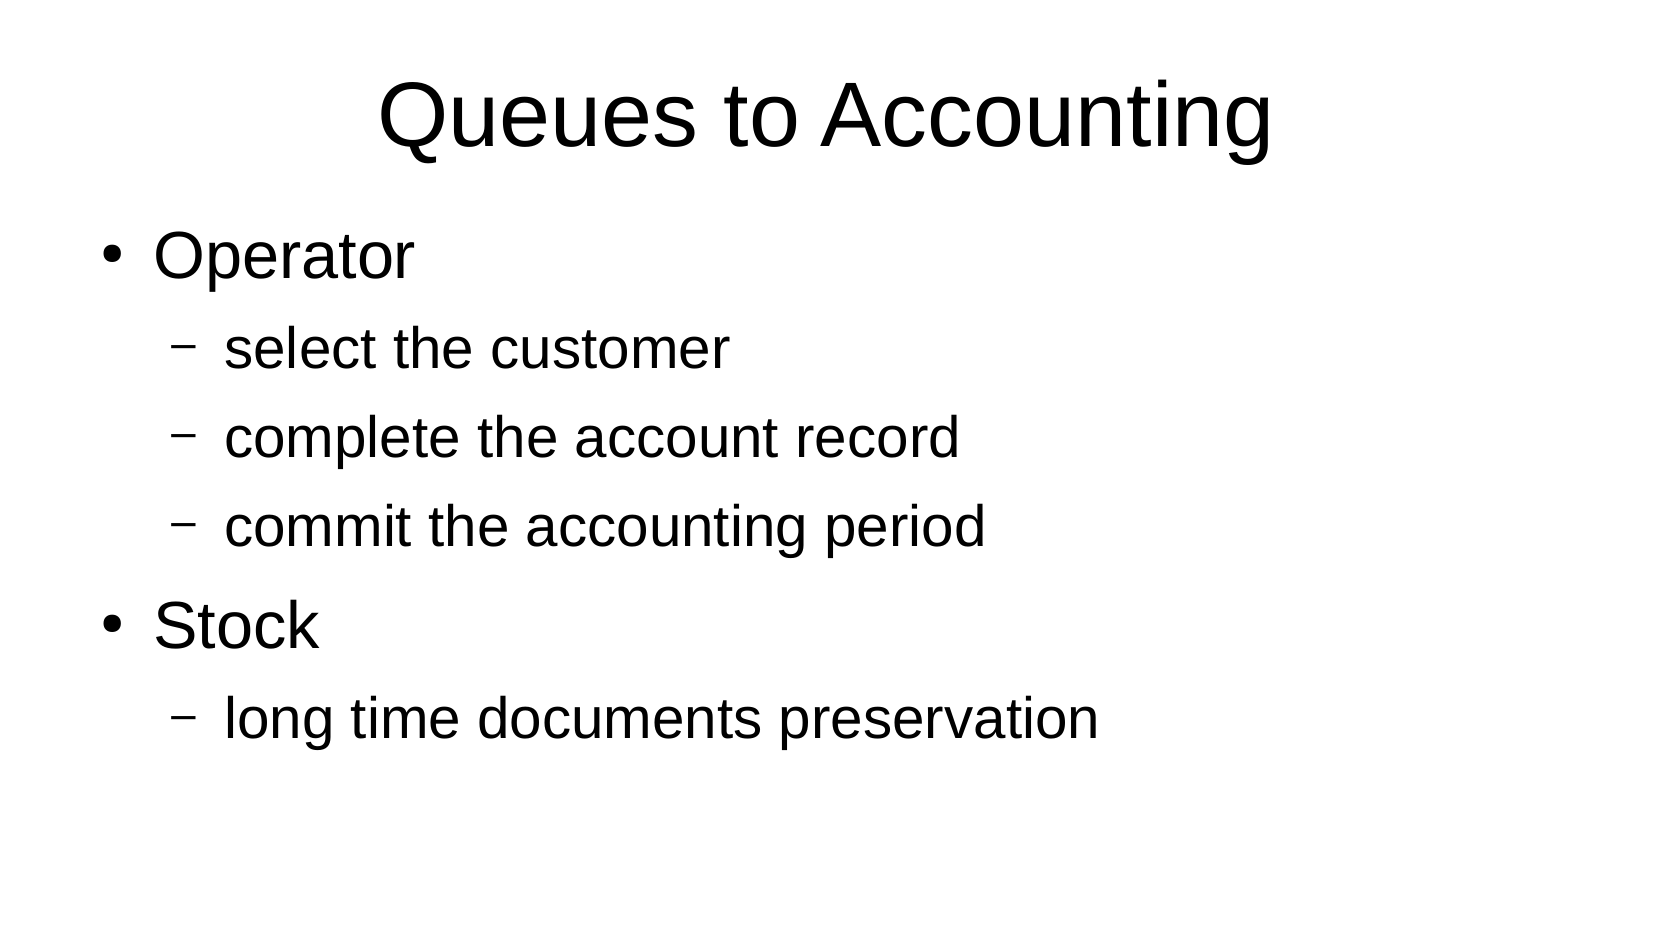

# Queues to Accounting
Operator
select the customer
complete the account record
commit the accounting period
Stock
long time documents preservation